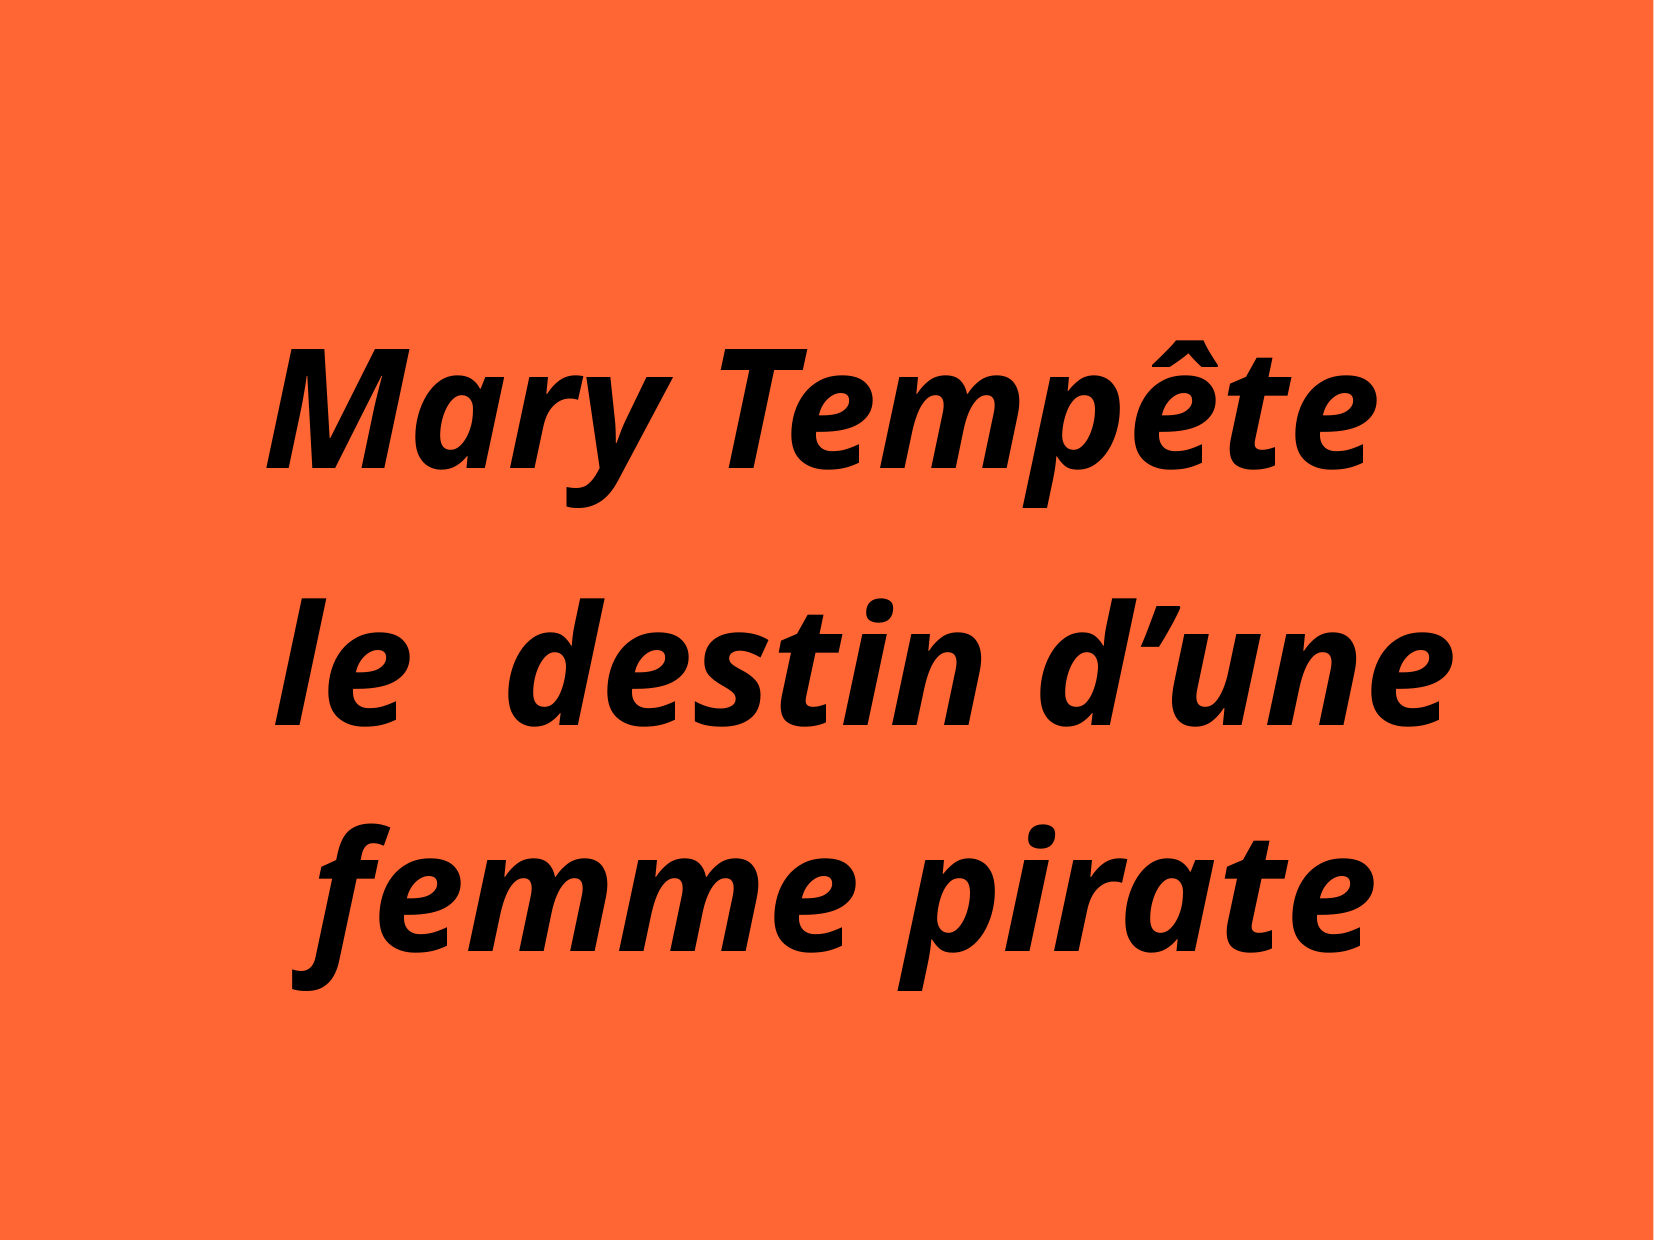

# Mary Tempête
le destin d’une femme pirate